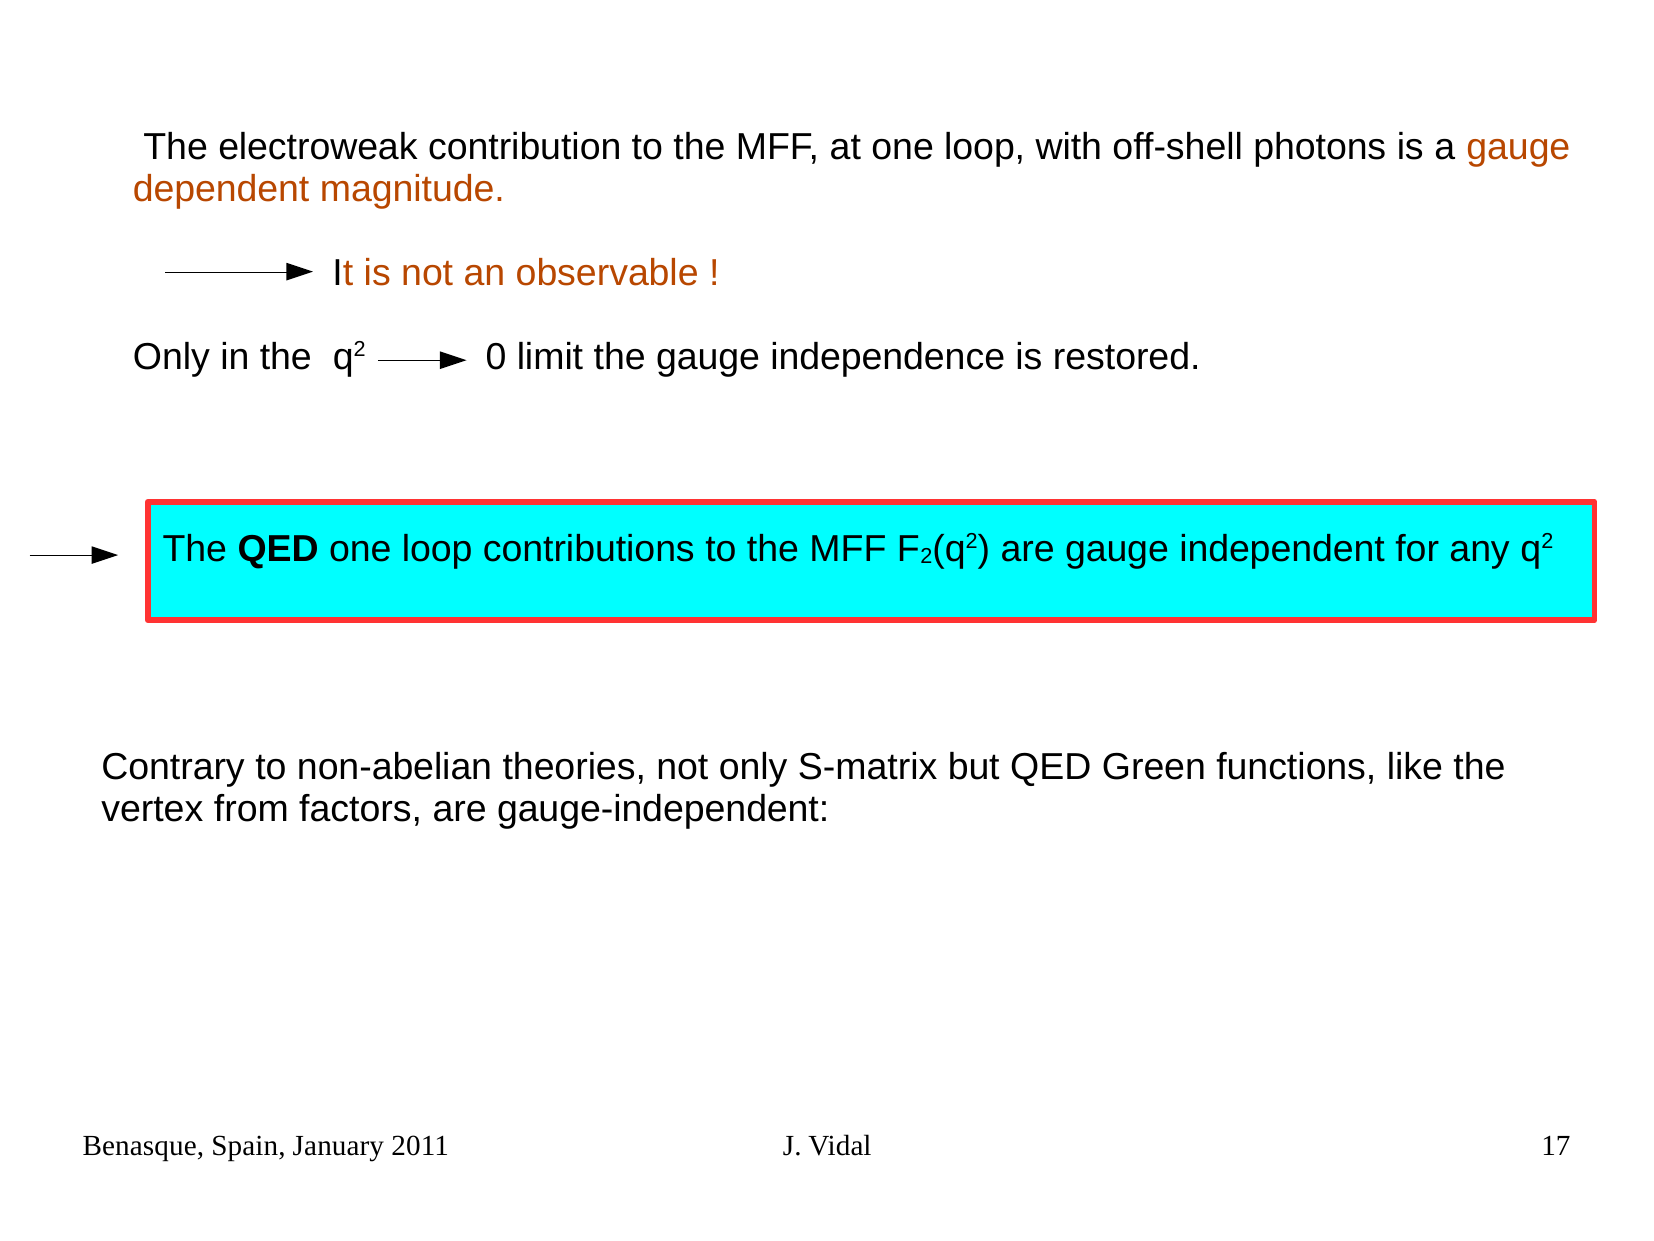

The electroweak contribution to the MFF, at one loop, with off-shell photons is a gauge dependent magnitude.
 It is not an observable !
Only in the q2 0 limit the gauge independence is restored.
The QED one loop contributions to the MFF F2(q2) are gauge independent for any q2
Contrary to non-abelian theories, not only S-matrix but QED Green functions, like the vertex from factors, are gauge-independent:
Benasque, Spain, January 2011
J. Vidal
17